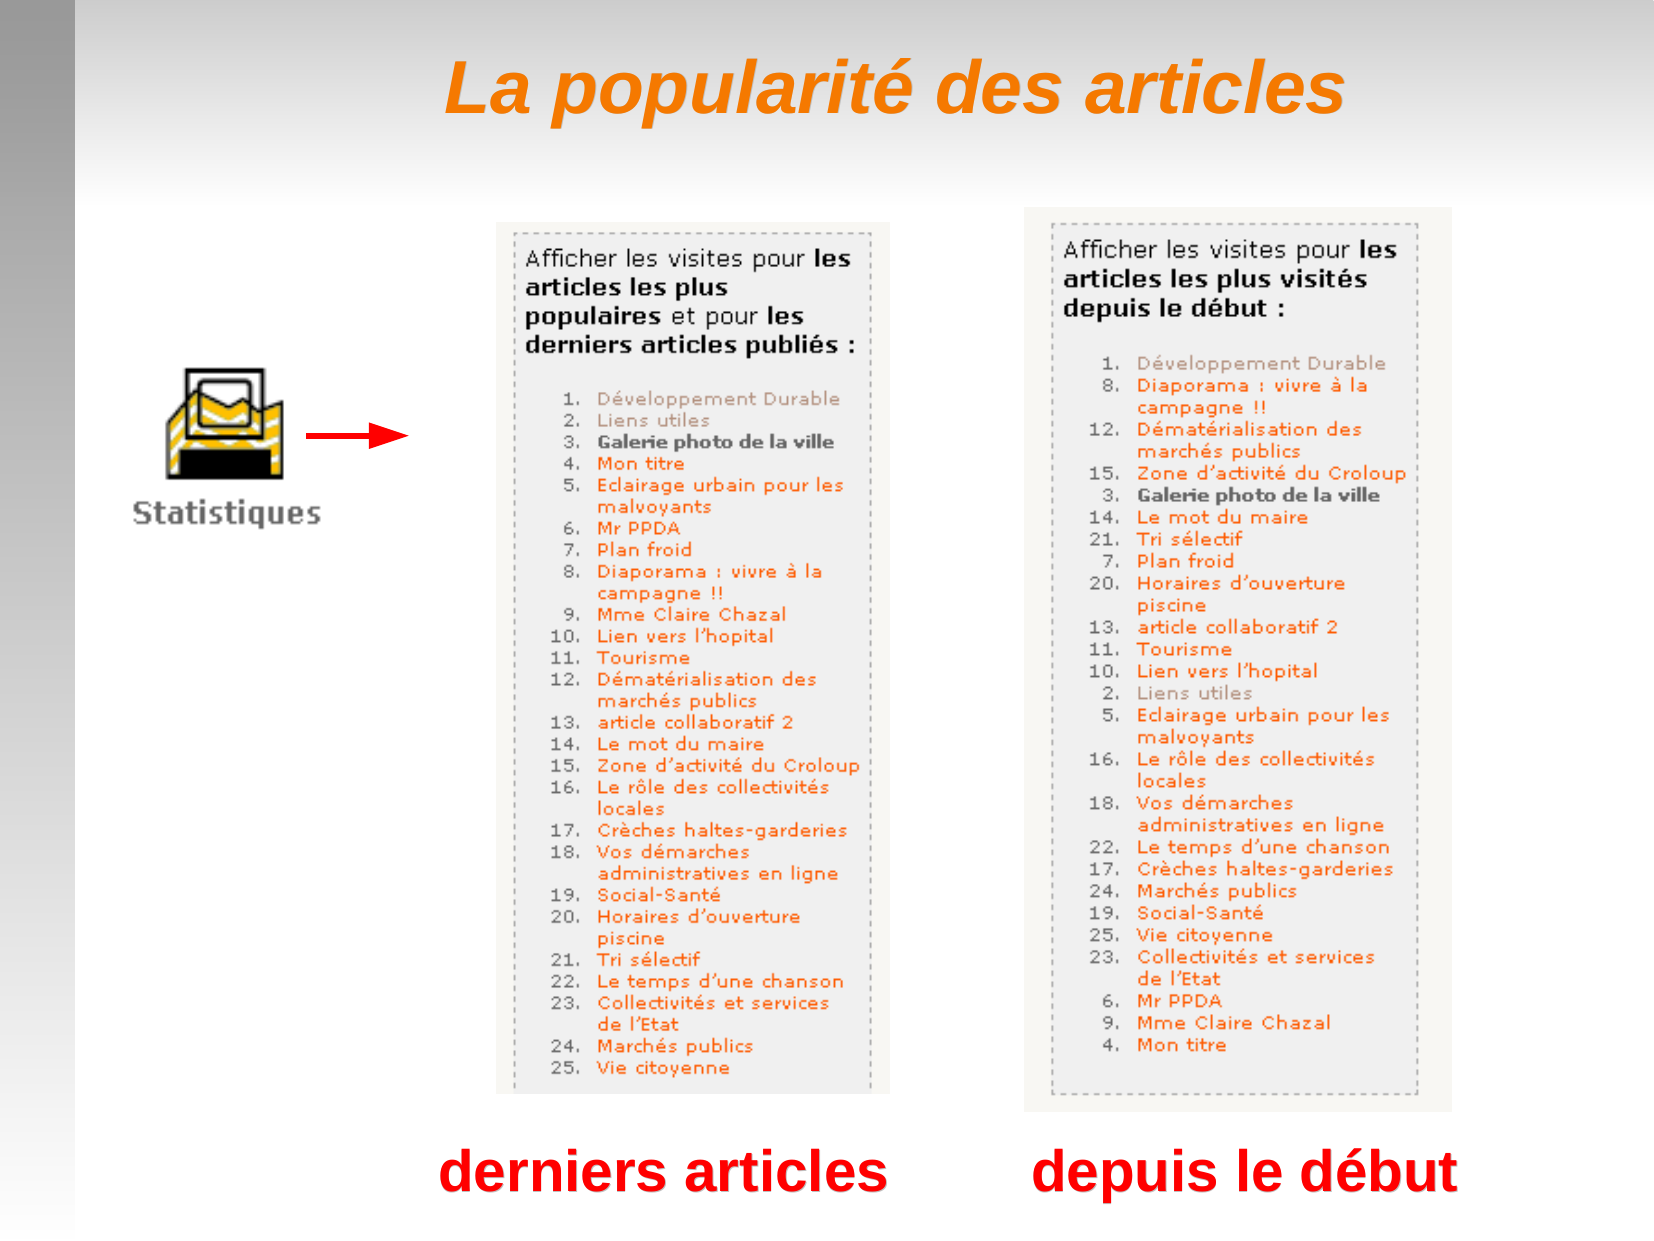

# La popularité des articles
derniers articles		depuis le début